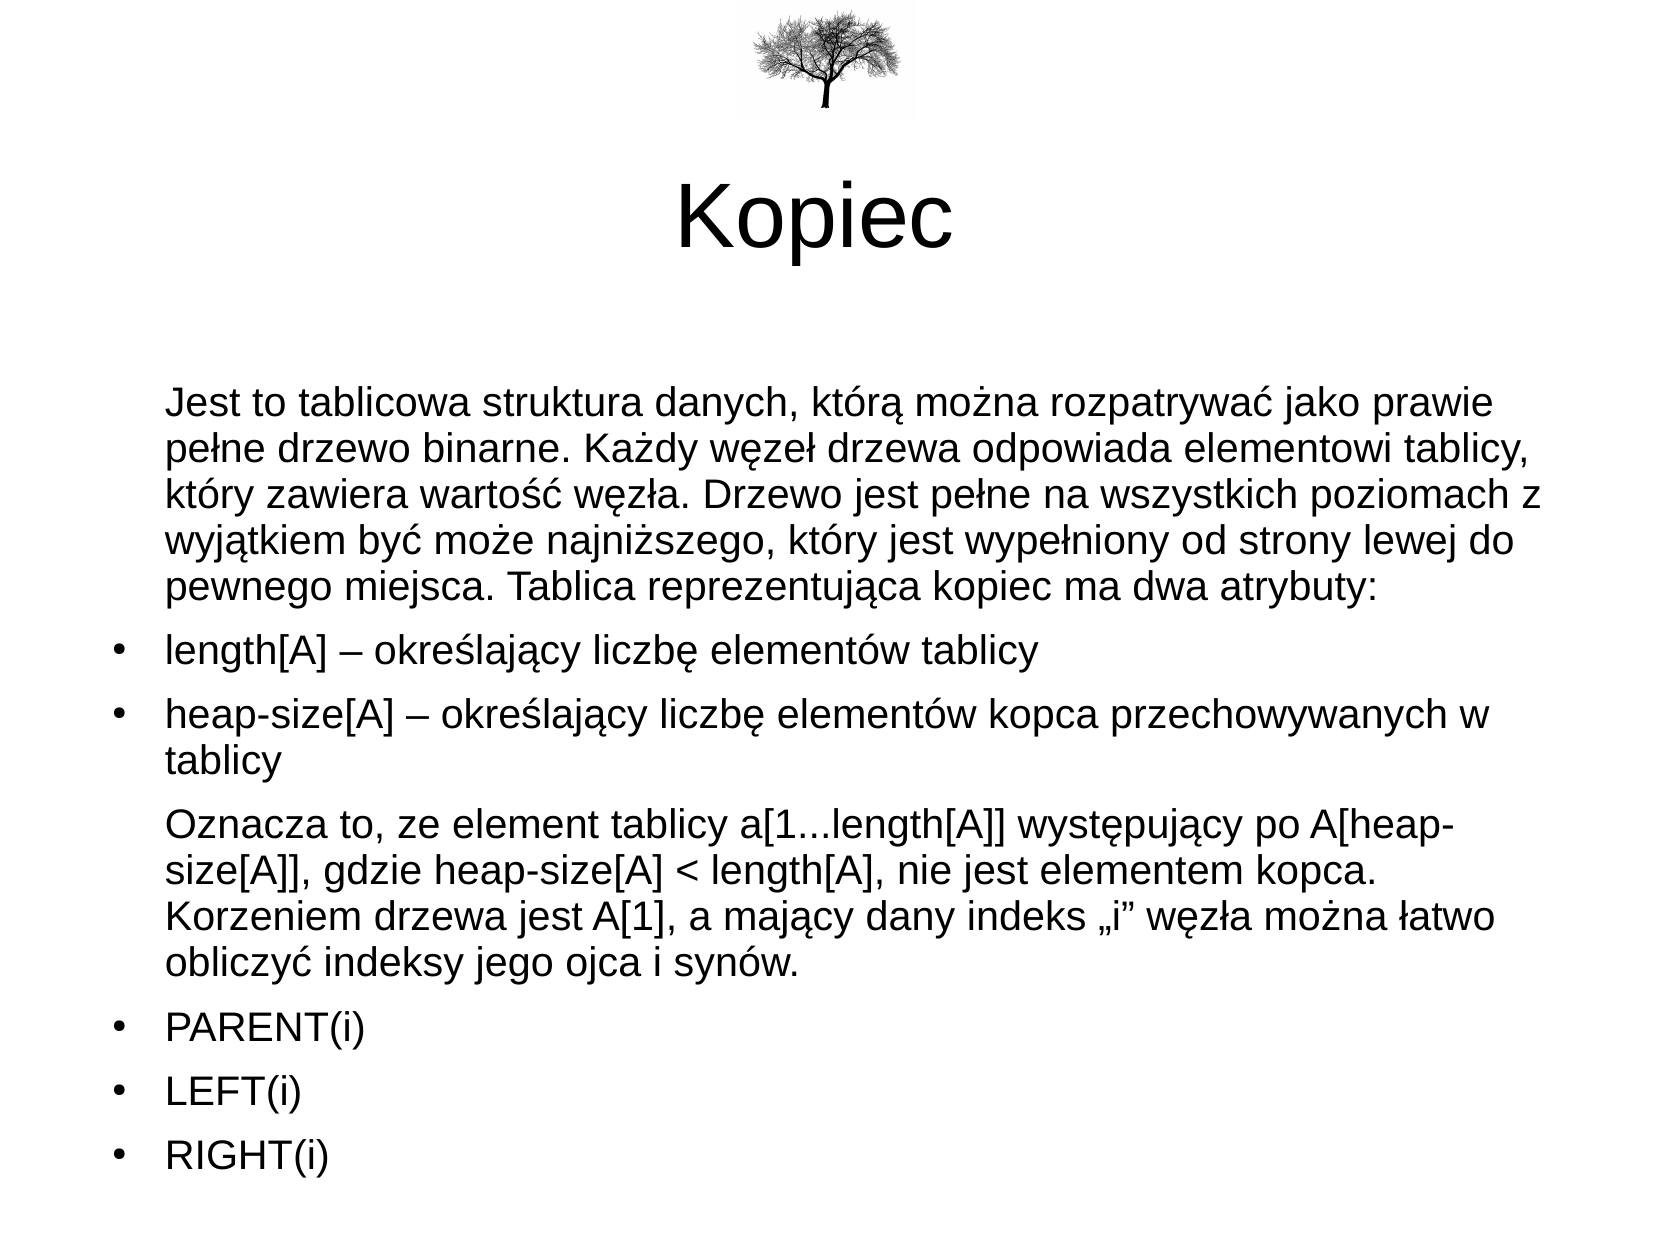

# Kopiec
Jest to tablicowa struktura danych, którą można rozpatrywać jako prawie pełne drzewo binarne. Każdy węzeł drzewa odpowiada elementowi tablicy, który zawiera wartość węzła. Drzewo jest pełne na wszystkich poziomach z wyjątkiem być może najniższego, który jest wypełniony od strony lewej do pewnego miejsca. Tablica reprezentująca kopiec ma dwa atrybuty:
length[A] – określający liczbę elementów tablicy
heap-size[A] – określający liczbę elementów kopca przechowywanych w tablicy
Oznacza to, ze element tablicy a[1...length[A]] występujący po A[heap-size[A]], gdzie heap-size[A] < length[A], nie jest elementem kopca. Korzeniem drzewa jest A[1], a mający dany indeks „i” węzła można łatwo obliczyć indeksy jego ojca i synów.
PARENT(i)
LEFT(i)
RIGHT(i)